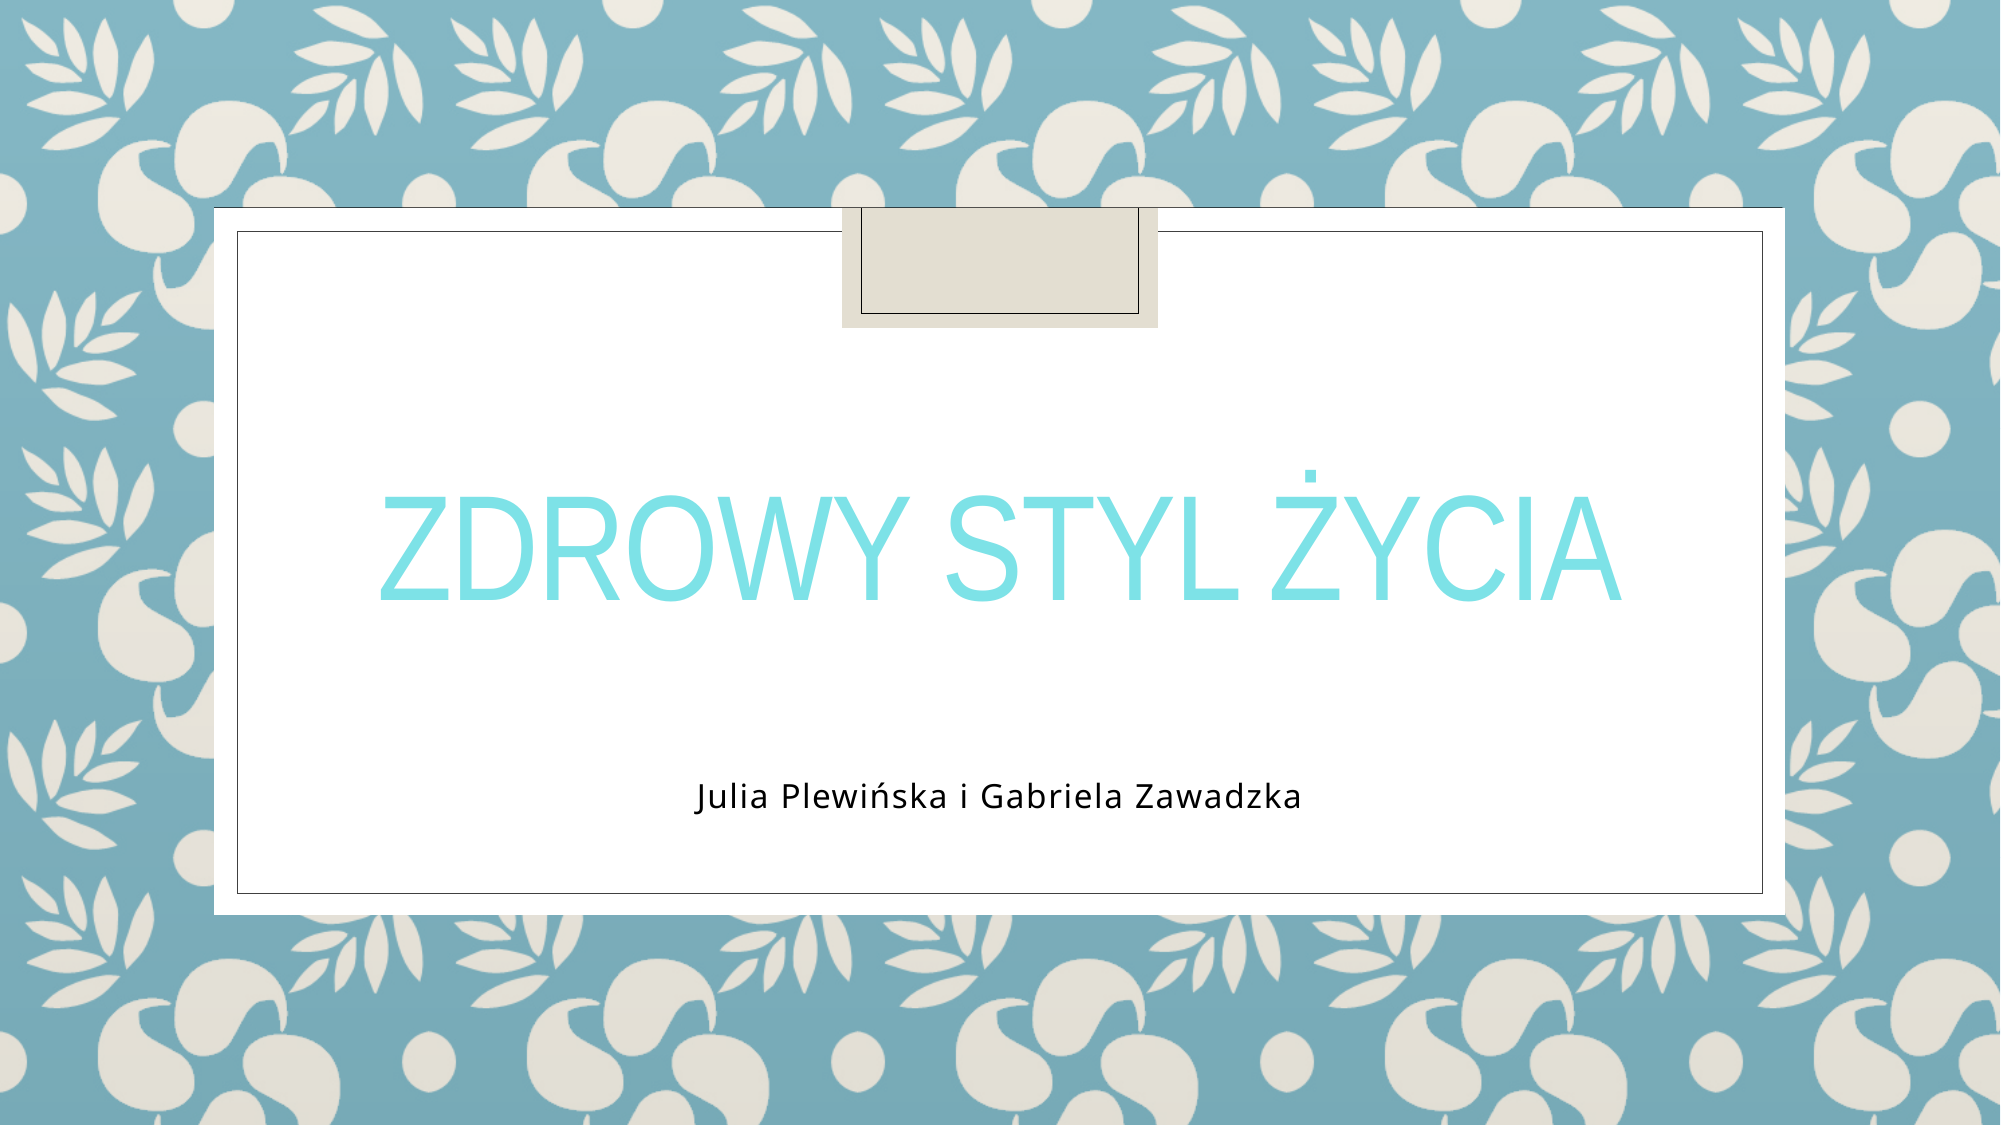

# Zdrowy Styl Życia
Julia Plewińska i Gabriela Zawadzka